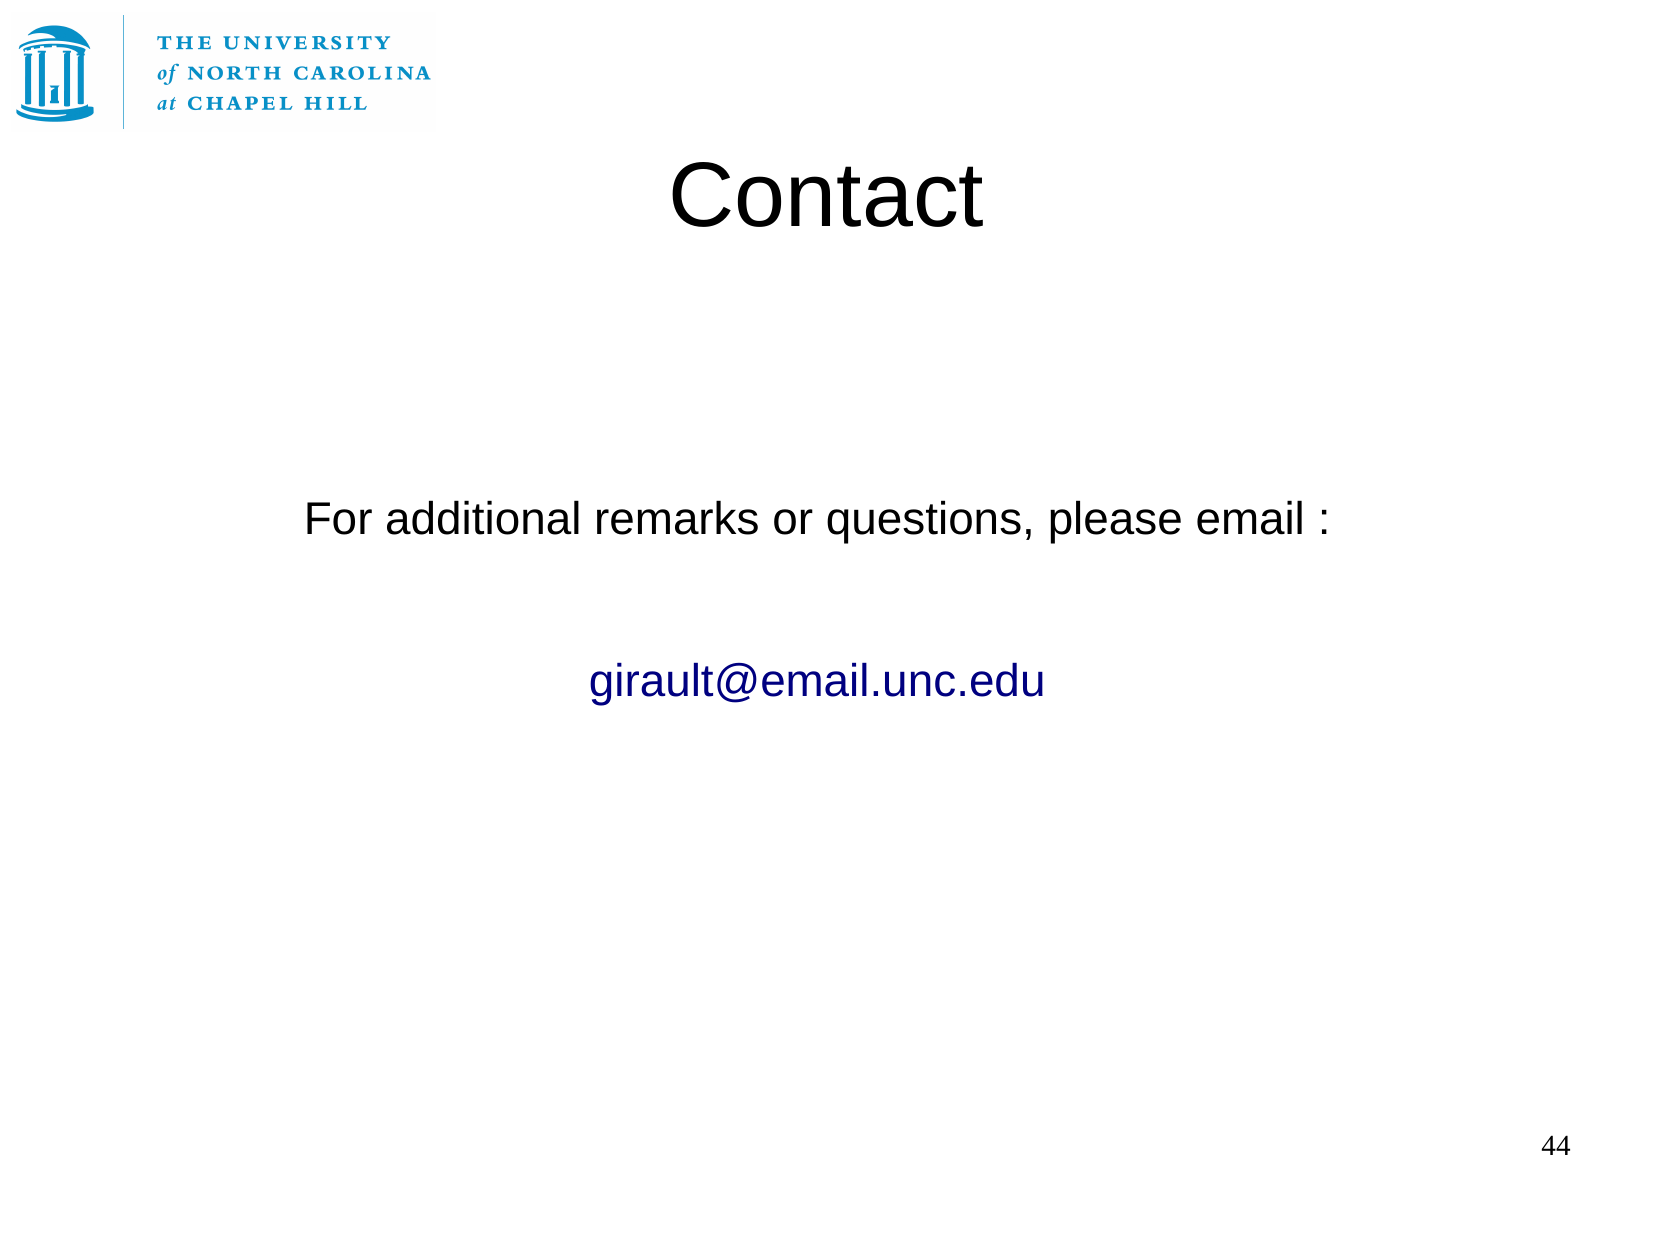

# Contact
For additional remarks or questions, please email :
girault@email.unc.edu
44